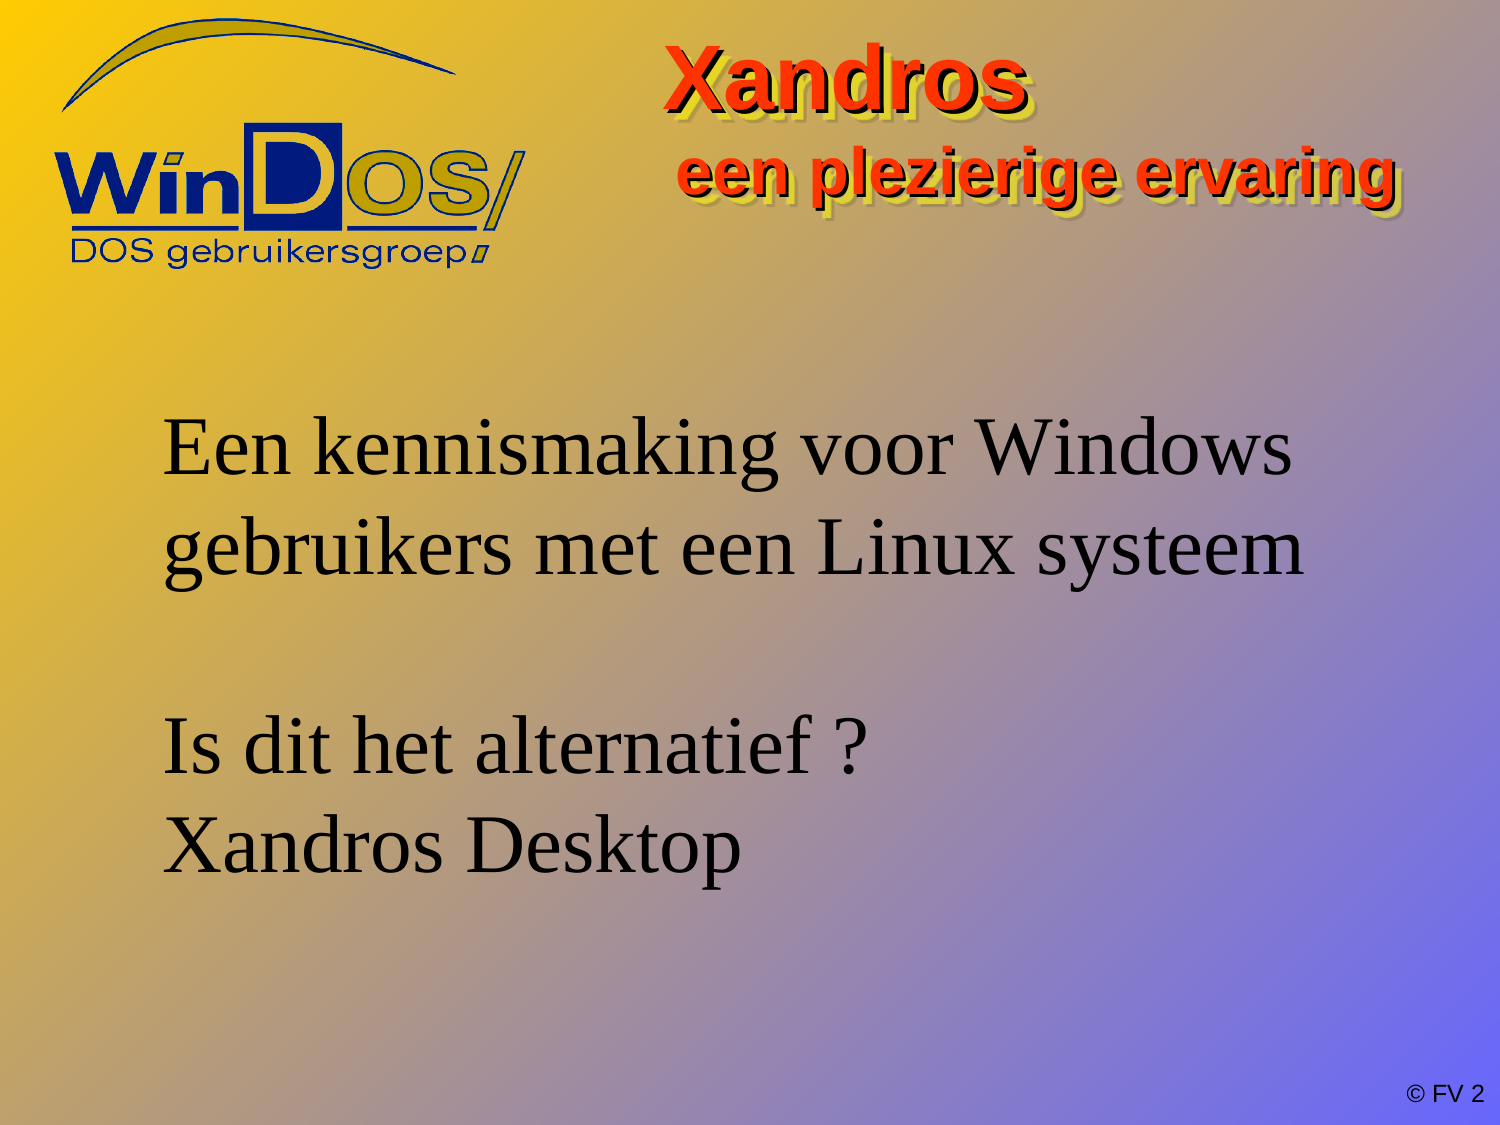

Xandros een plezierige ervaring
Een kennismaking voor Windows
gebruikers met een Linux systeem
Is dit het alternatief ?
Xandros Desktop
© FV